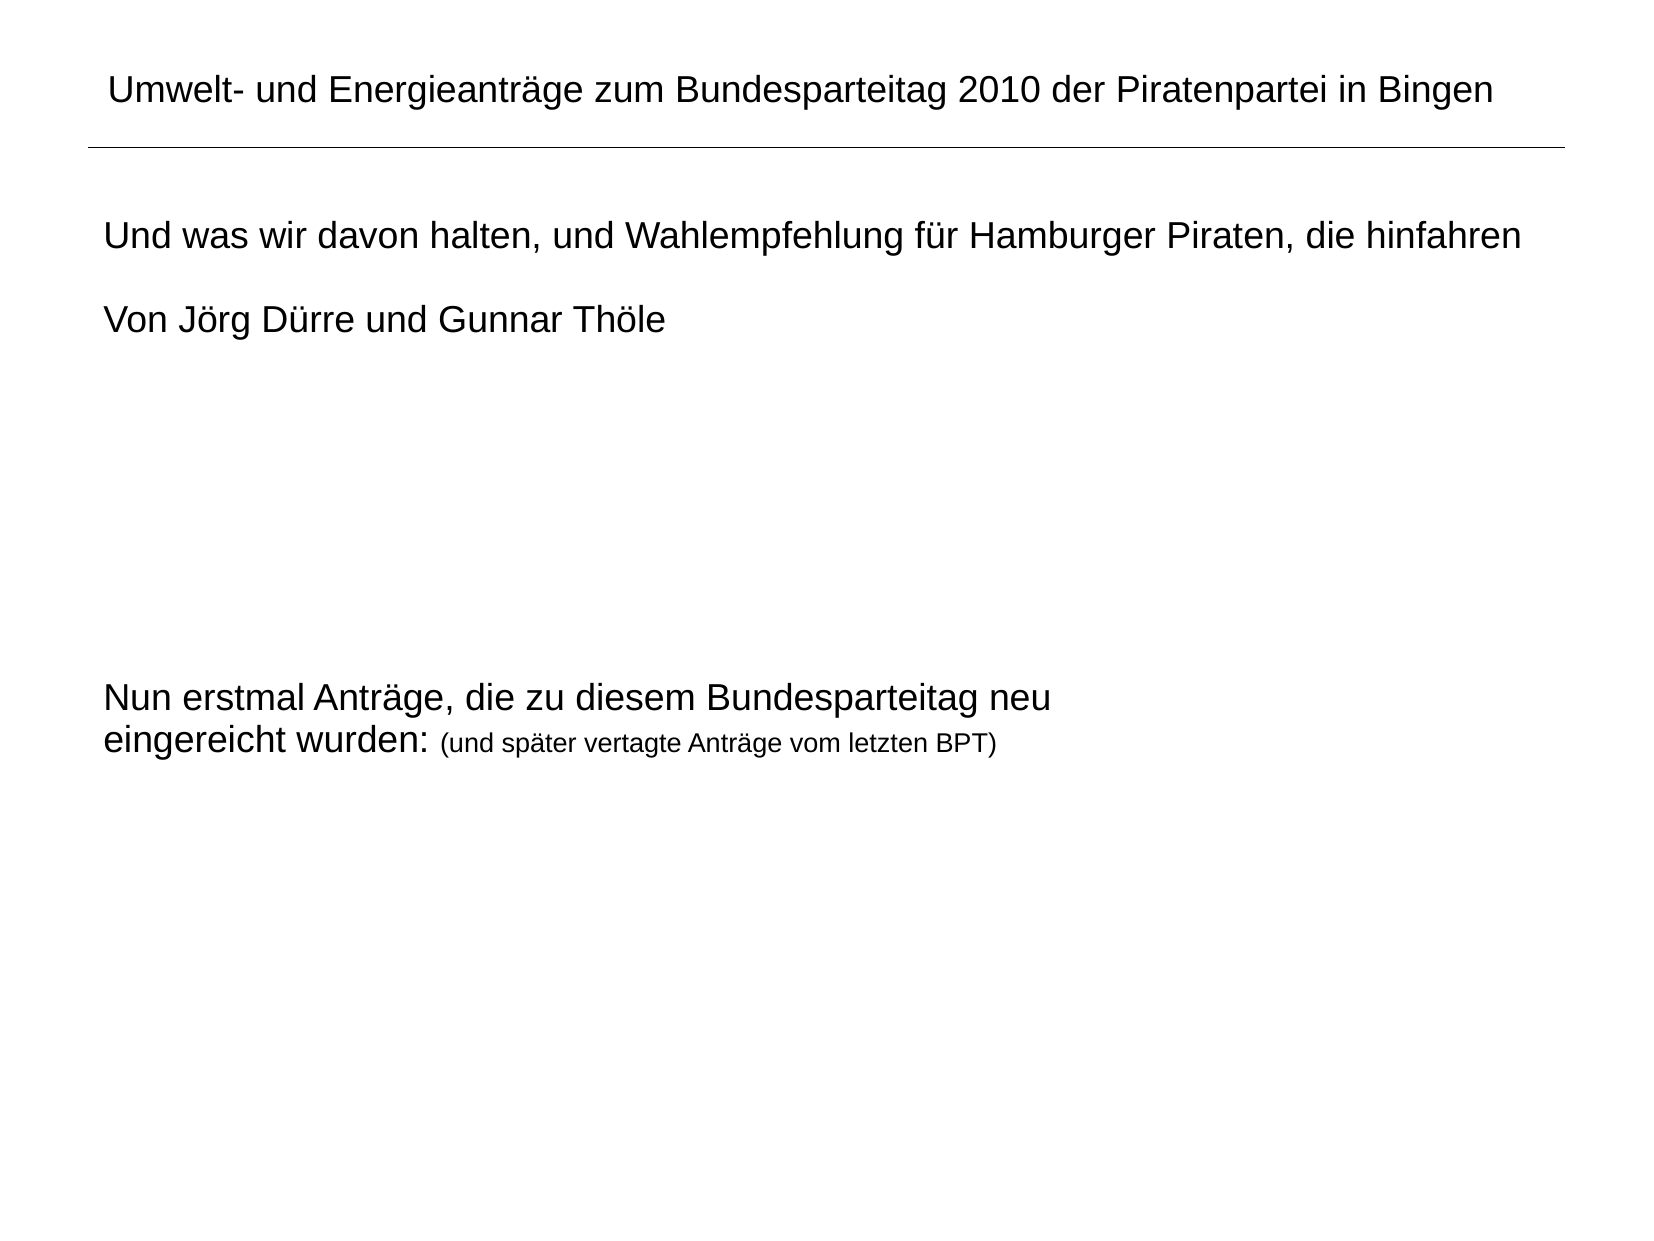

Und was wir davon halten, und Wahlempfehlung für Hamburger Piraten, die hinfahren
Von Jörg Dürre und Gunnar Thöle
Nun erstmal Anträge, die zu diesem Bundesparteitag neu eingereicht wurden: (und später vertagte Anträge vom letzten BPT)